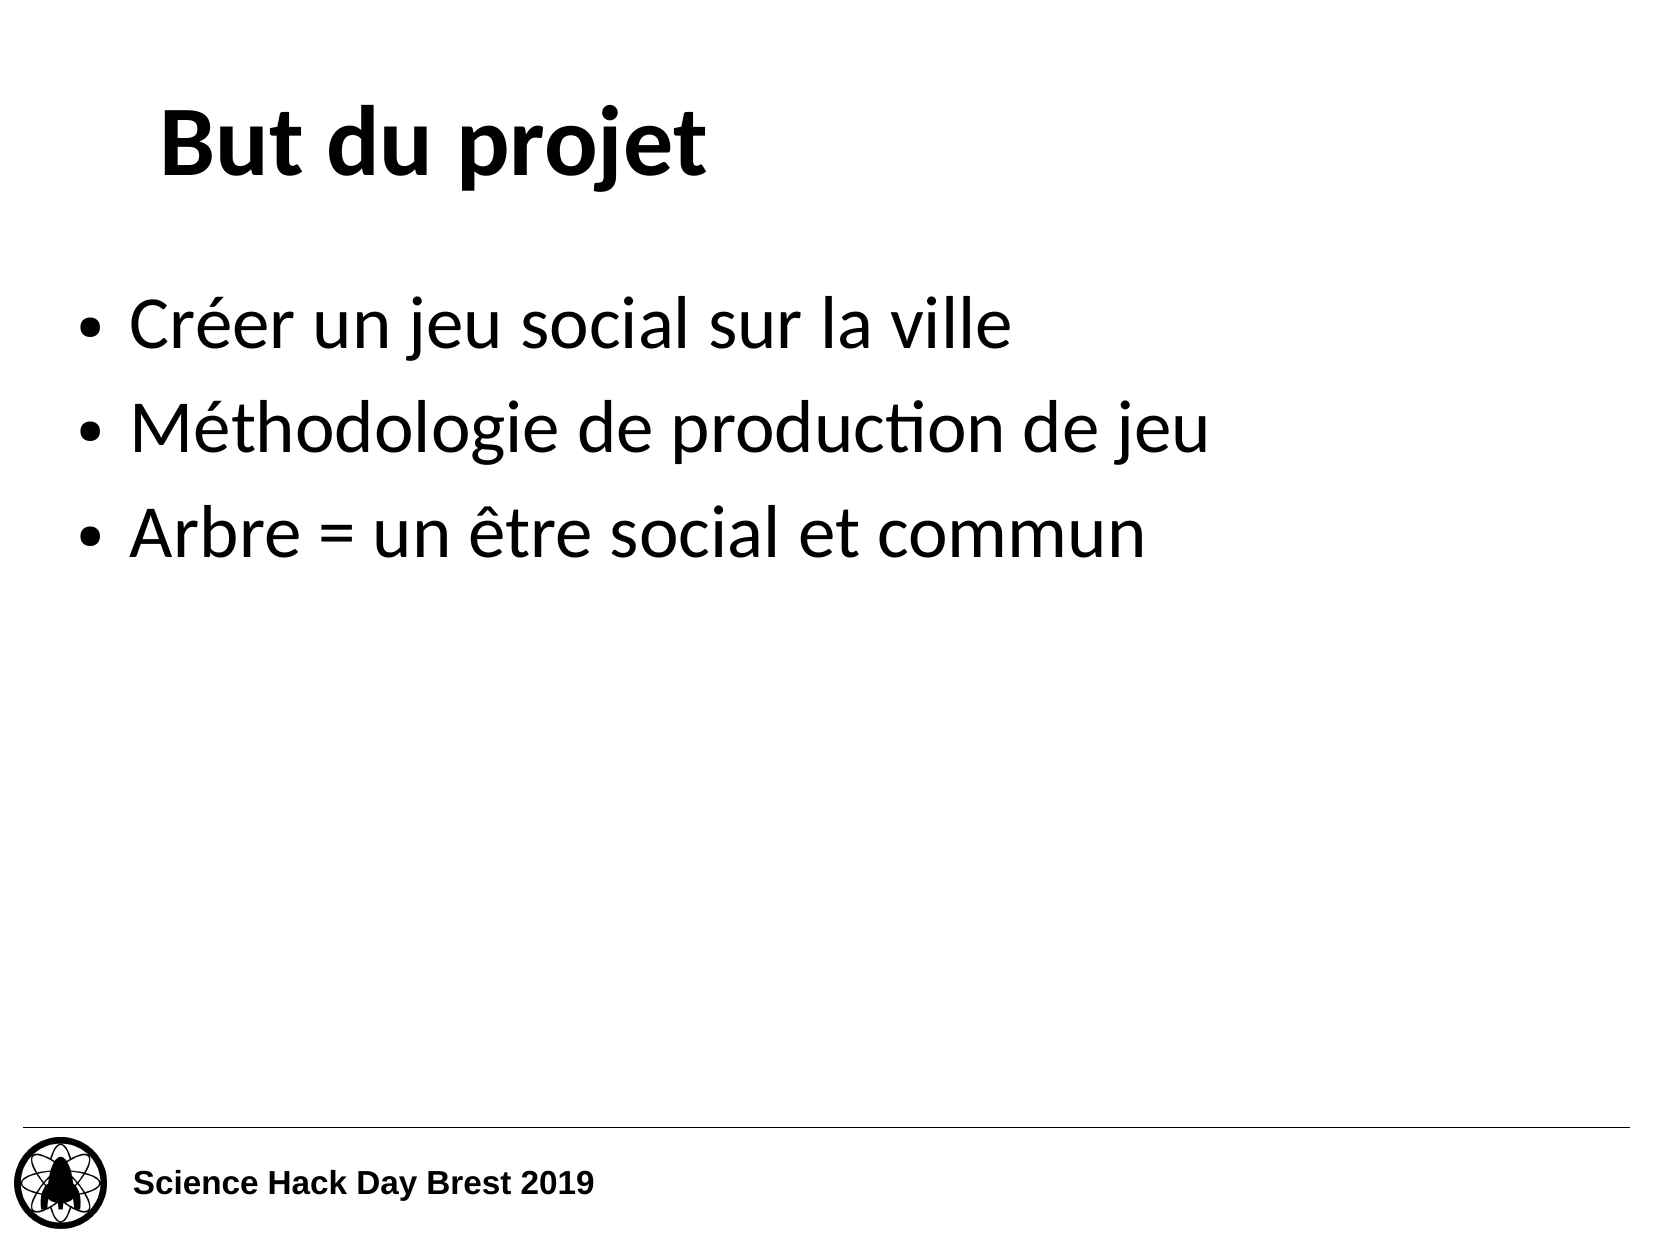

# But du projet
Créer un jeu social sur la ville
Méthodologie de production de jeu
Arbre = un être social et commun
Science Hack Day Brest 2019